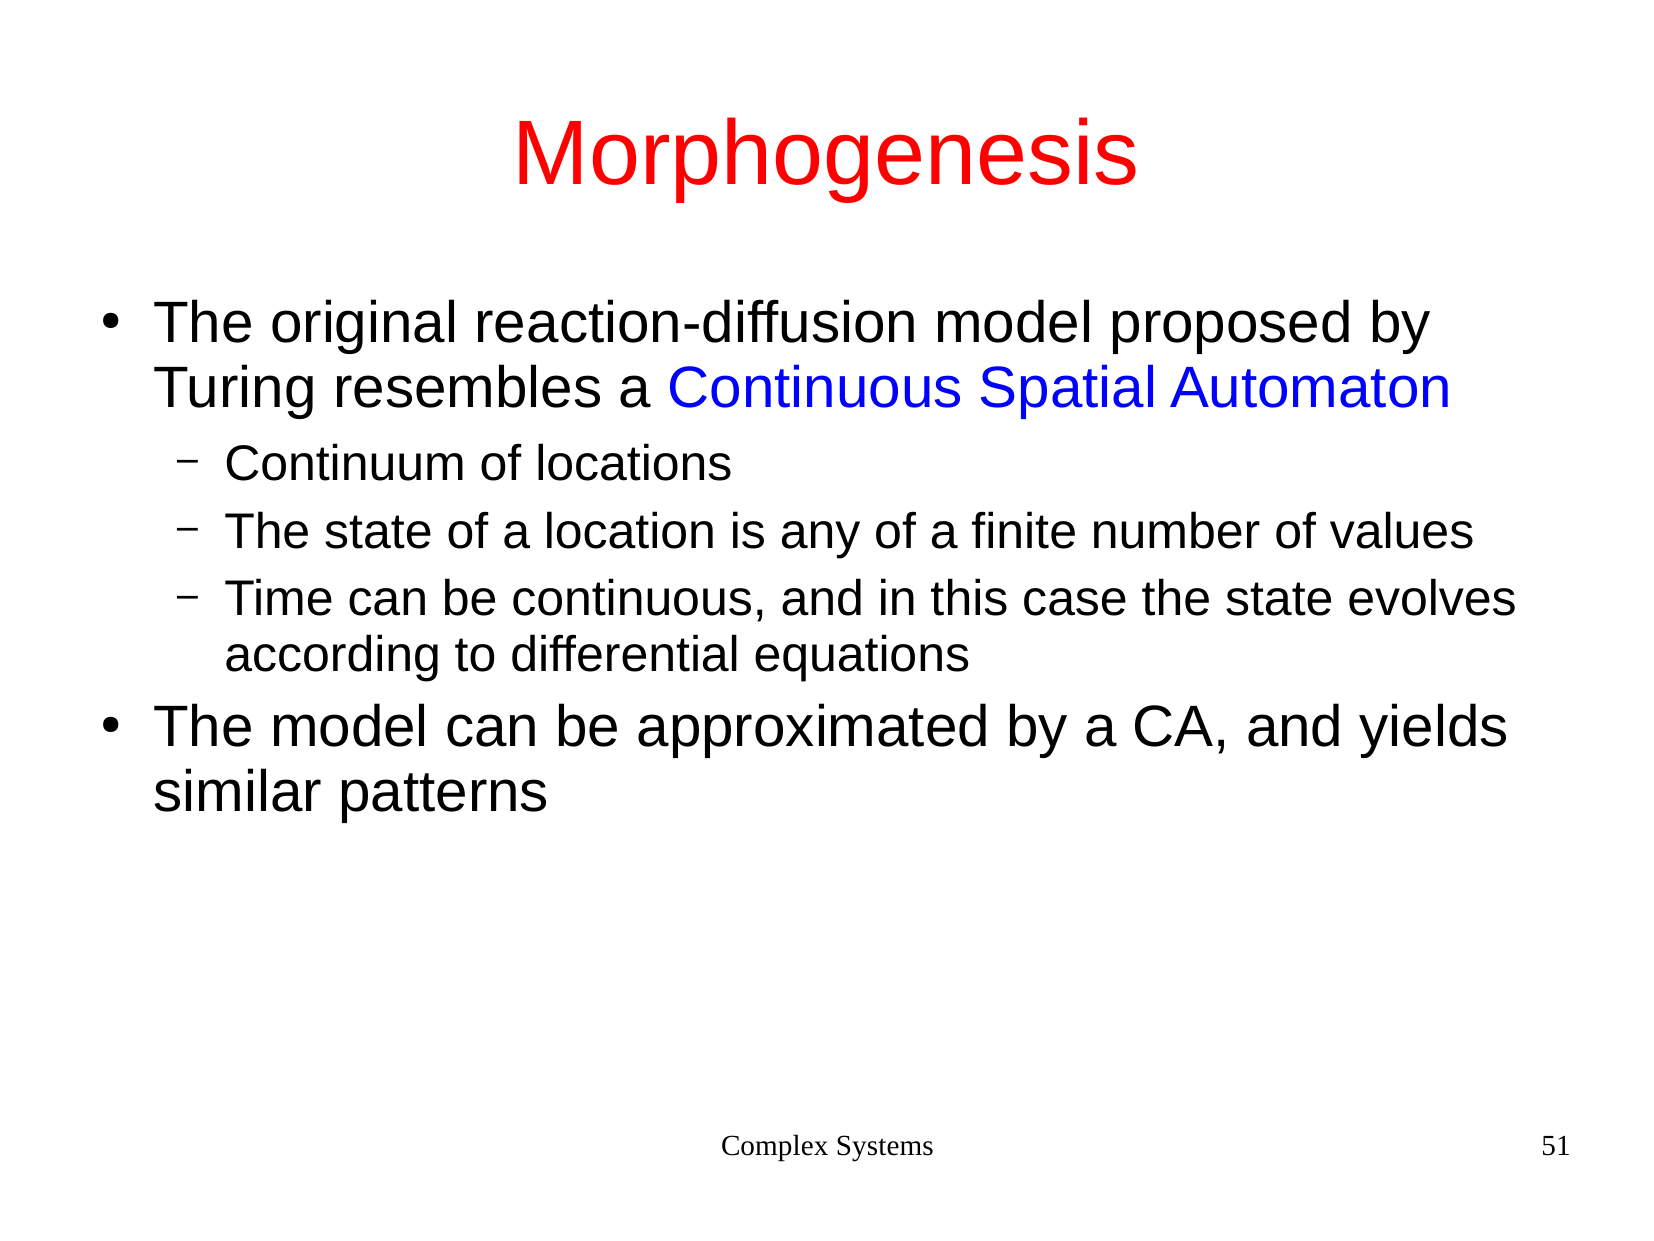

# Morphogenesis
The original reaction-diffusion model proposed by Turing resembles a Continuous Spatial Automaton
Continuum of locations
The state of a location is any of a finite number of values
Time can be continuous, and in this case the state evolves according to differential equations
The model can be approximated by a CA, and yields similar patterns
Complex Systems
51